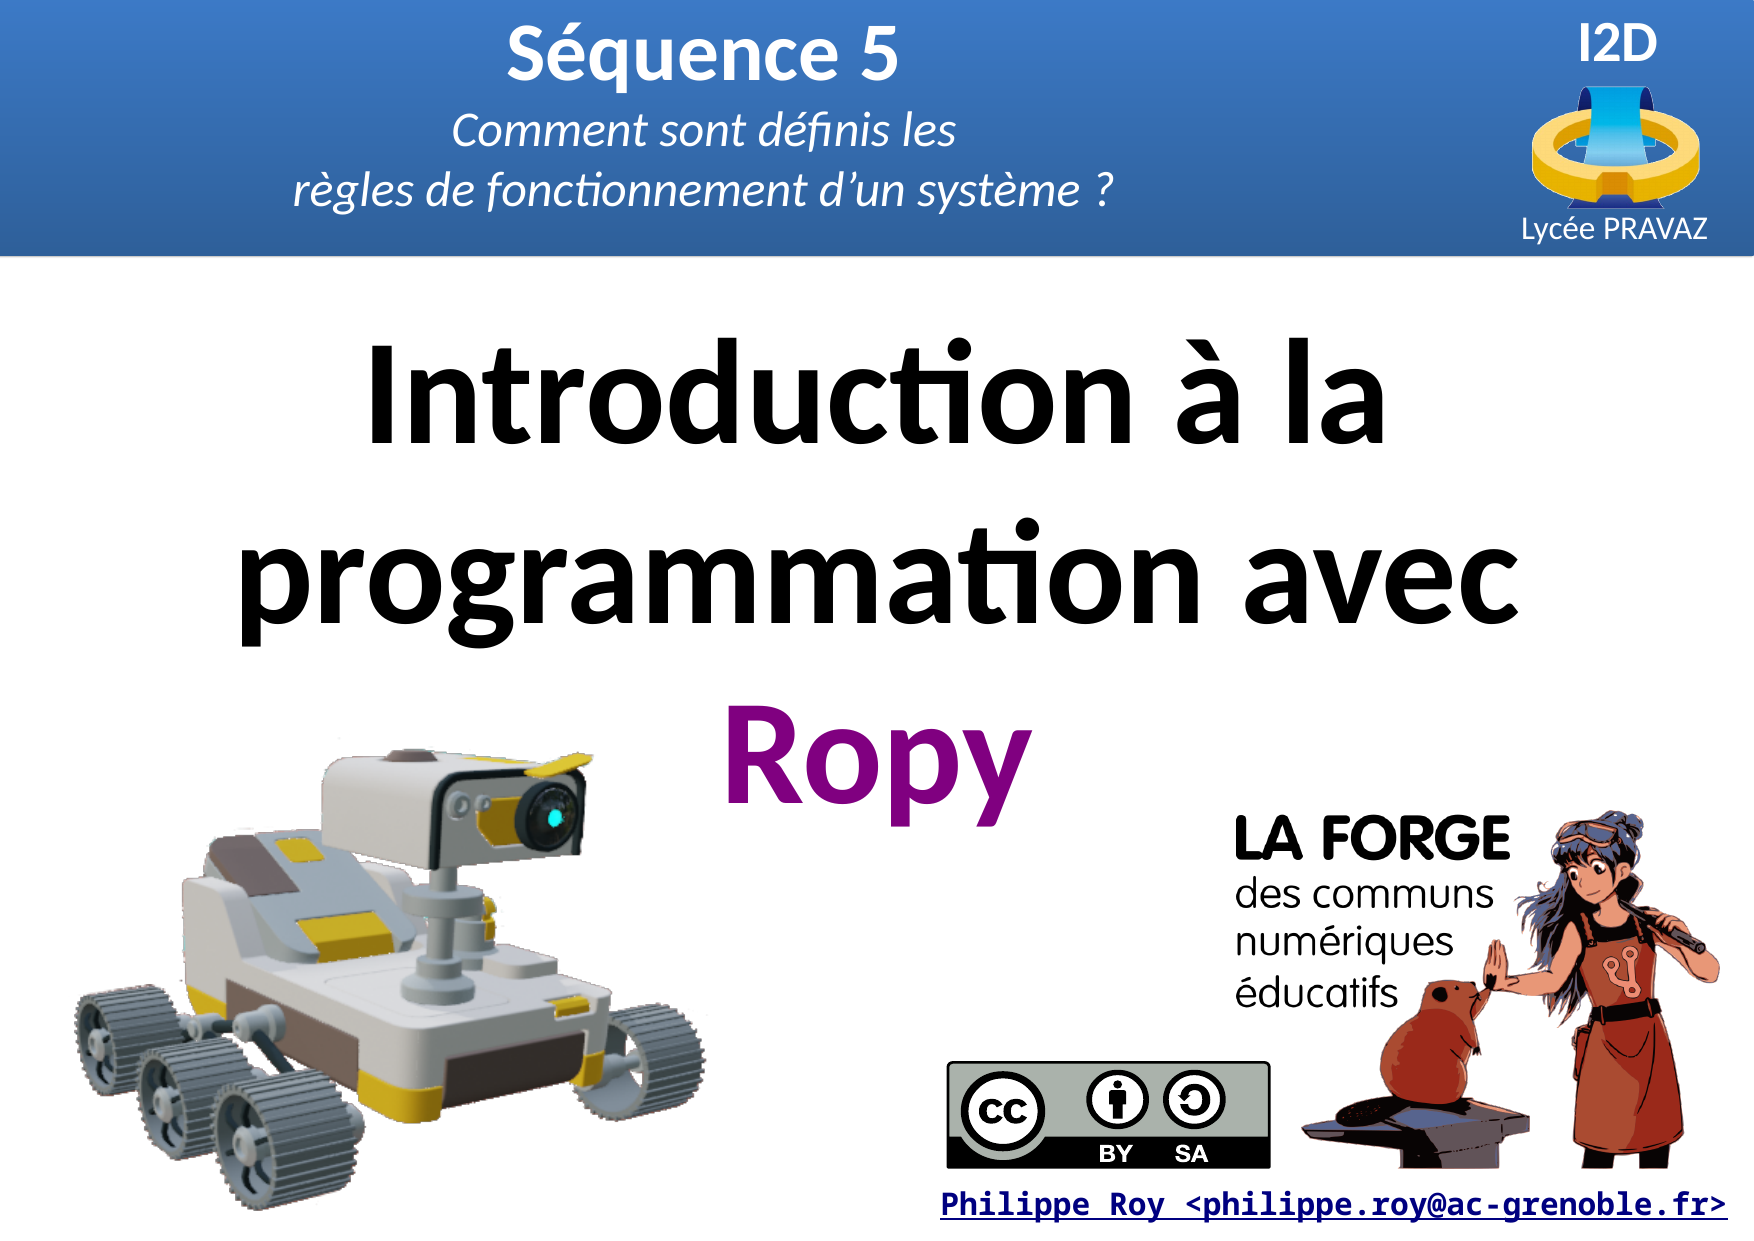

Séquence 5
Comment sont définis les
règles de fonctionnement d’un système ?
I2D
Lycée PRAVAZ
# Introduction à la programmation avec
Ropy
Philippe Roy <philippe.roy@ac-grenoble.fr>